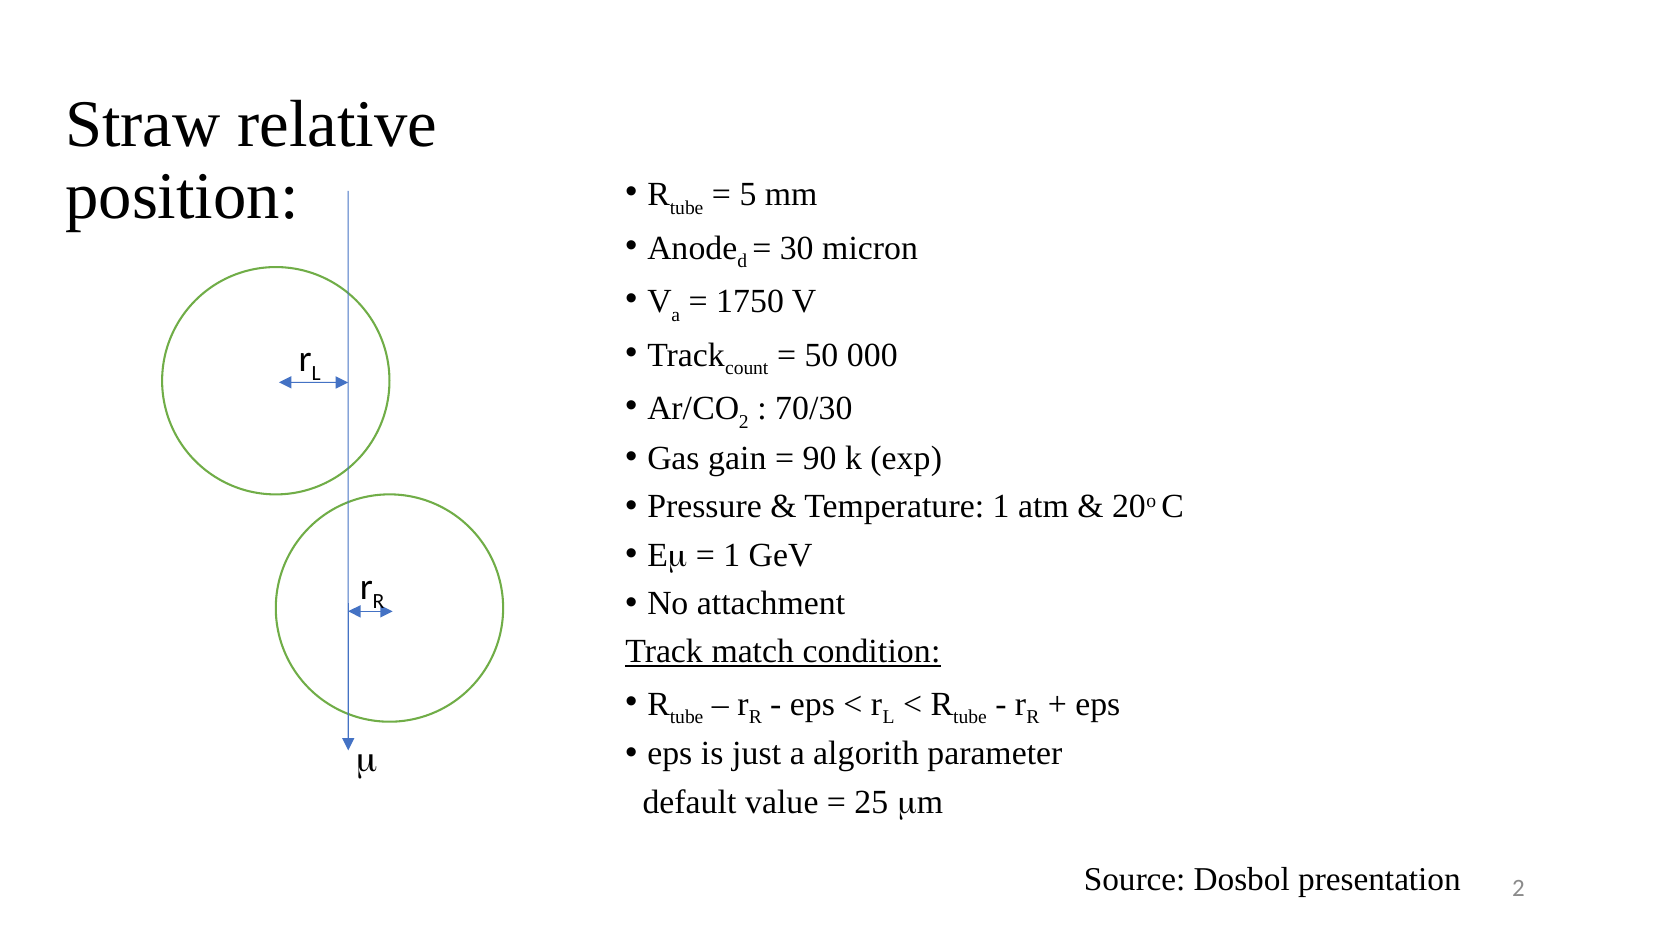

# Straw relative position:
Rtube = 5 mm
Anoded = 30 micron
Va = 1750 V
Trackcount = 50 000
Ar/CO2 : 70/30
Gas gain = 90 k (exp)
Pressure & Temperature: 1 atm & 20o C
Em = 1 GeV
No attachment
Track match condition:
Rtube – rR - eps < rL < Rtube - rR + eps
eps is just a algorith parameter
 default value = 25 mm
rL
rR
m
Source: Dosbol presentation
2